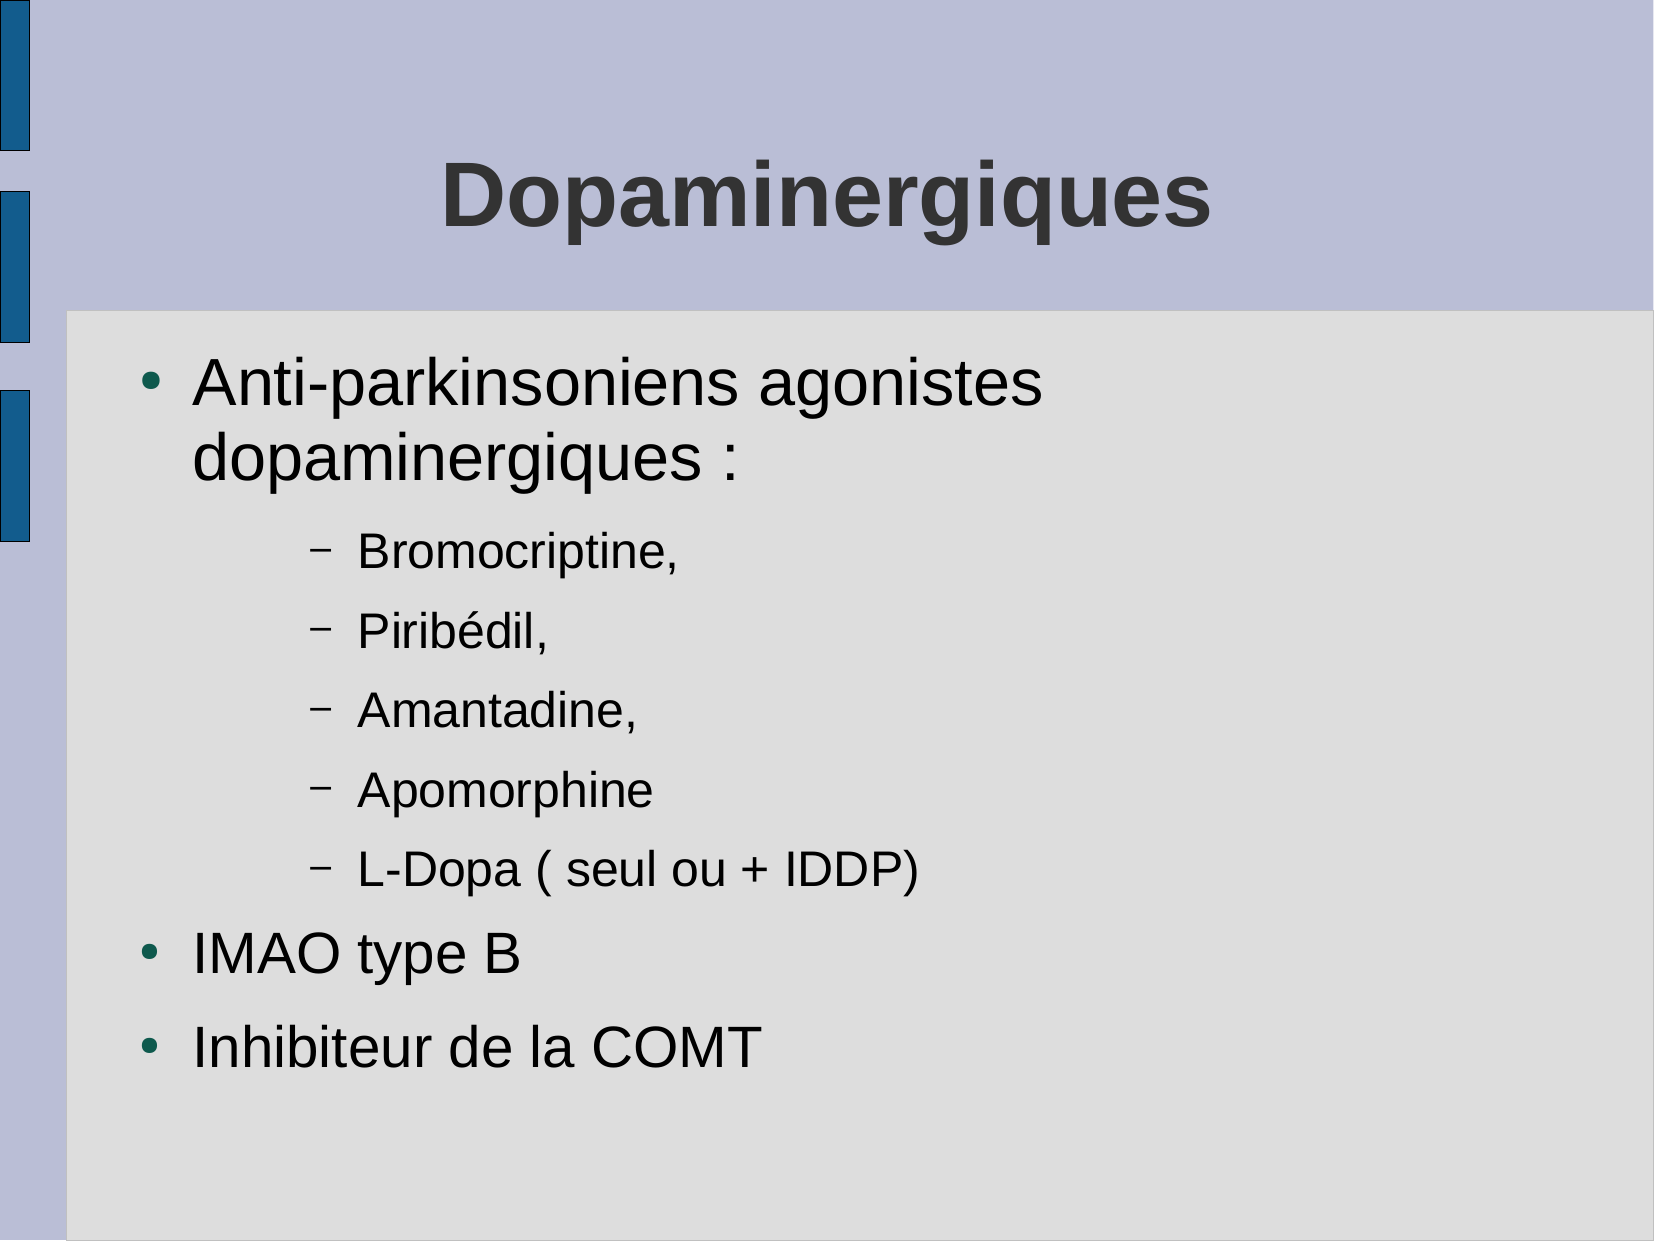

# Dopaminergiques
Anti-parkinsoniens agonistes dopaminergiques :
Bromocriptine,
Piribédil,
Amantadine,
Apomorphine
L-Dopa ( seul ou + IDDP)
IMAO type B
Inhibiteur de la COMT